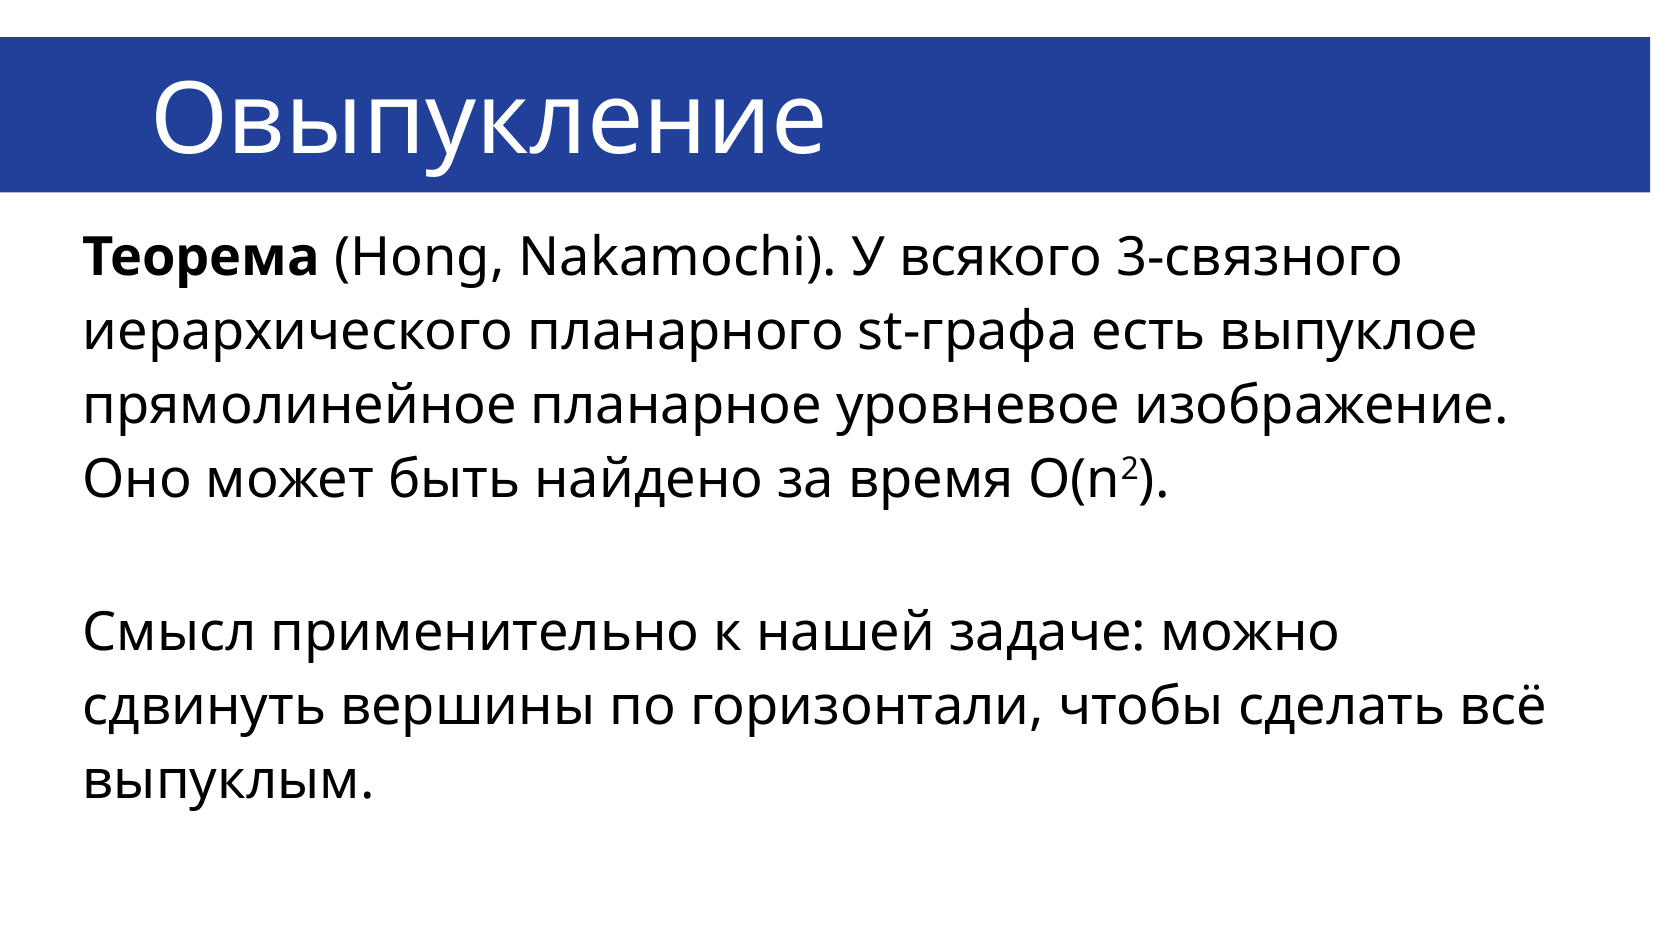

# Овыпукление
Теорема (Hong, Nakamochi). У всякого 3-связного иерархического планарного st-графа есть выпуклое прямолинейное планарное уровневое изображение. Оно может быть найдено за время O(n2).
Смысл применительно к нашей задаче: можно сдвинуть вершины по горизонтали, чтобы сделать всё выпуклым.